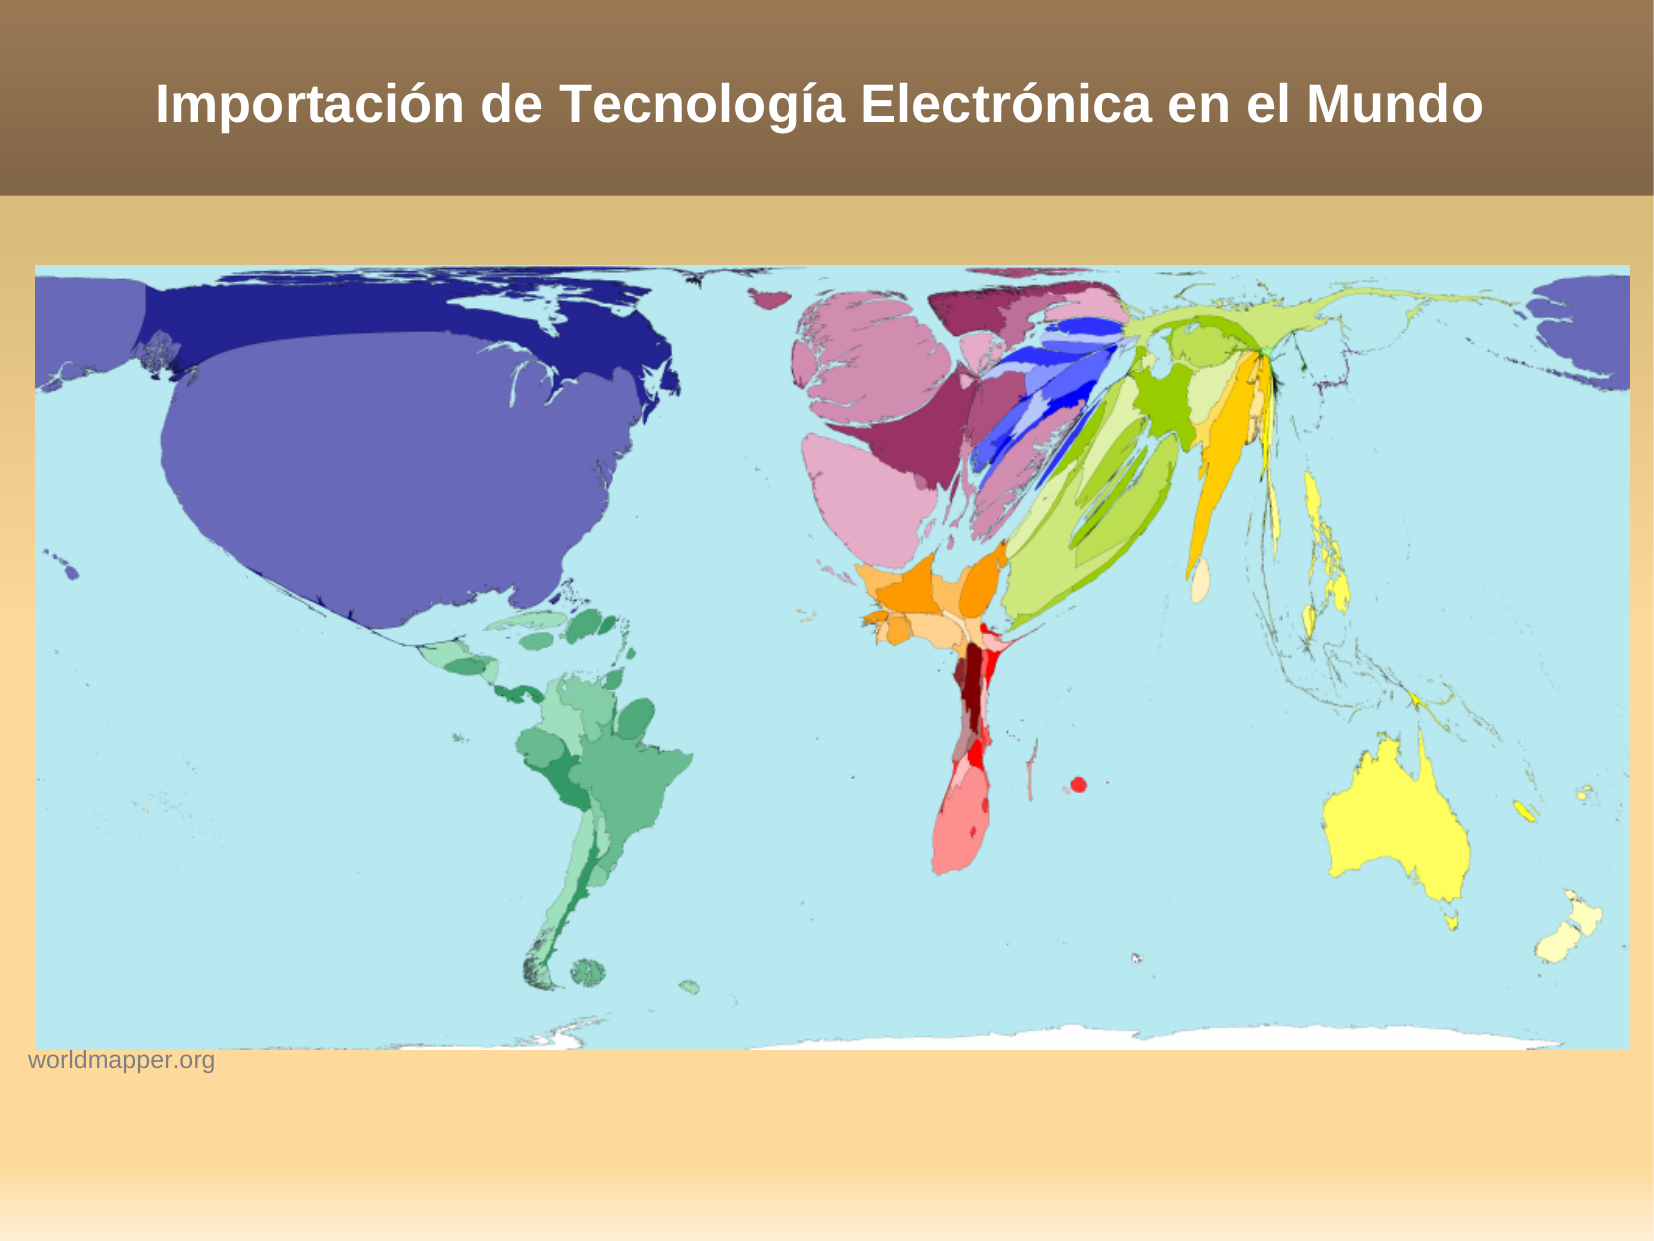

# Importación de Tecnología Electrónica en el Mundo
worldmapper.org